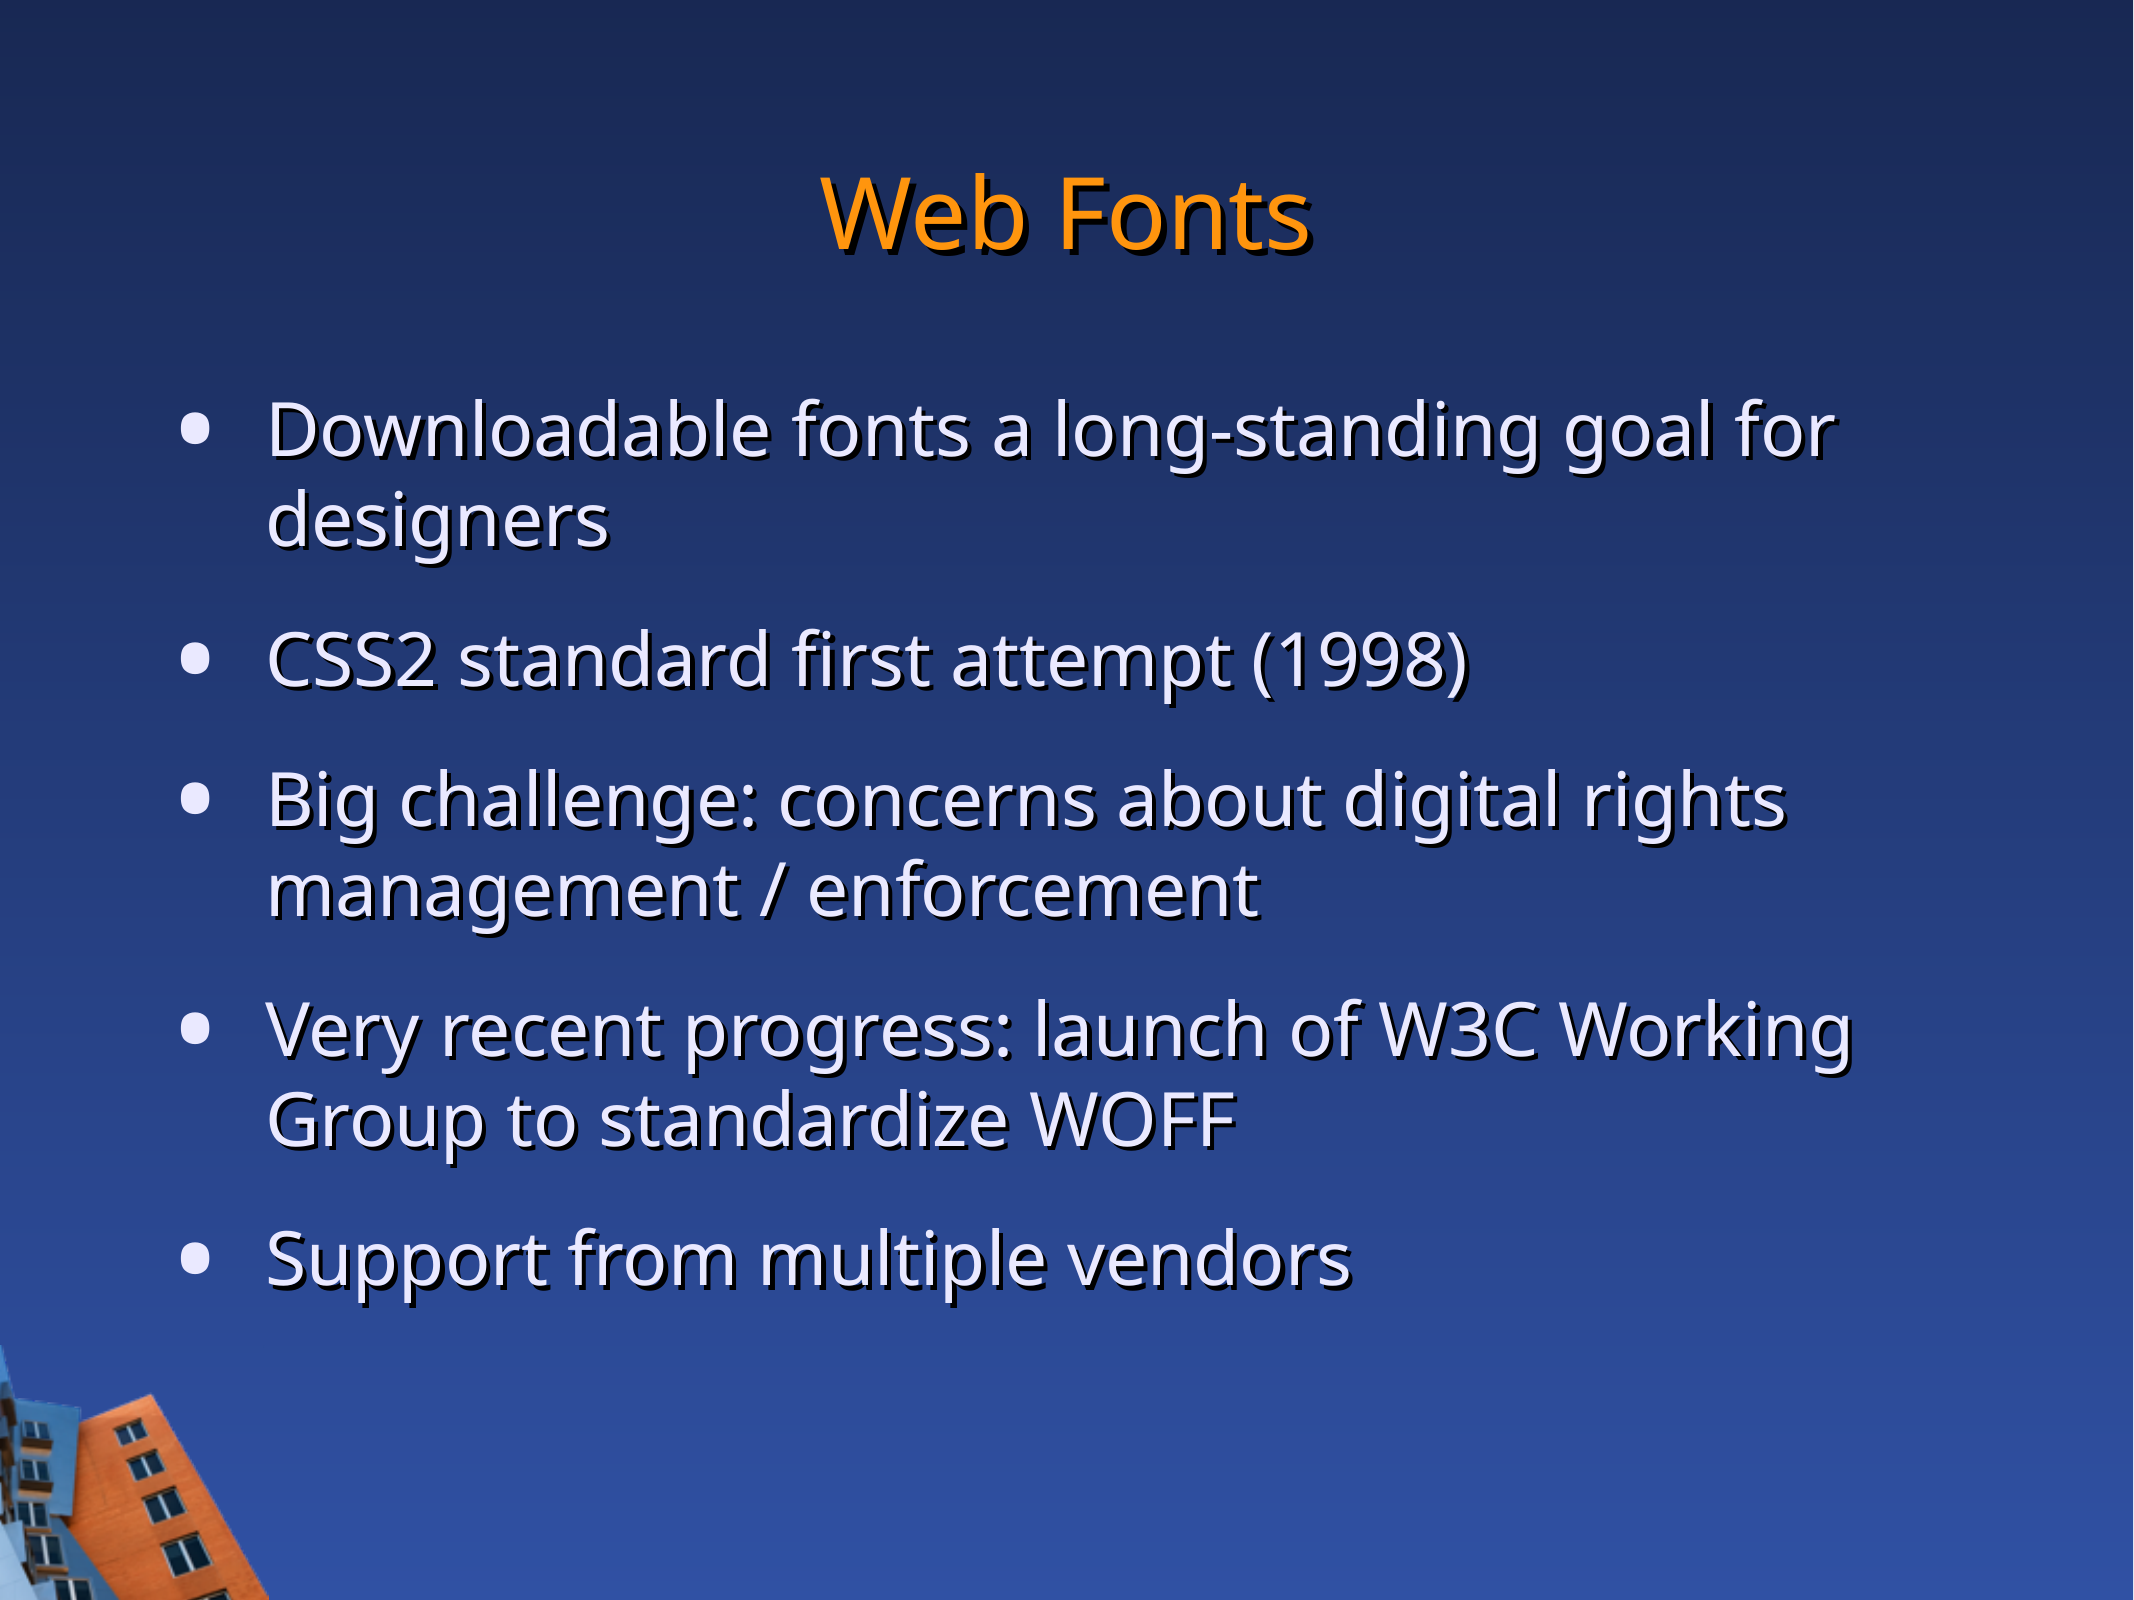

# Web Fonts
Downloadable fonts a long-standing goal for designers
CSS2 standard first attempt (1998)
Big challenge: concerns about digital rights management / enforcement
Very recent progress: launch of W3C Working Group to standardize WOFF
Support from multiple vendors